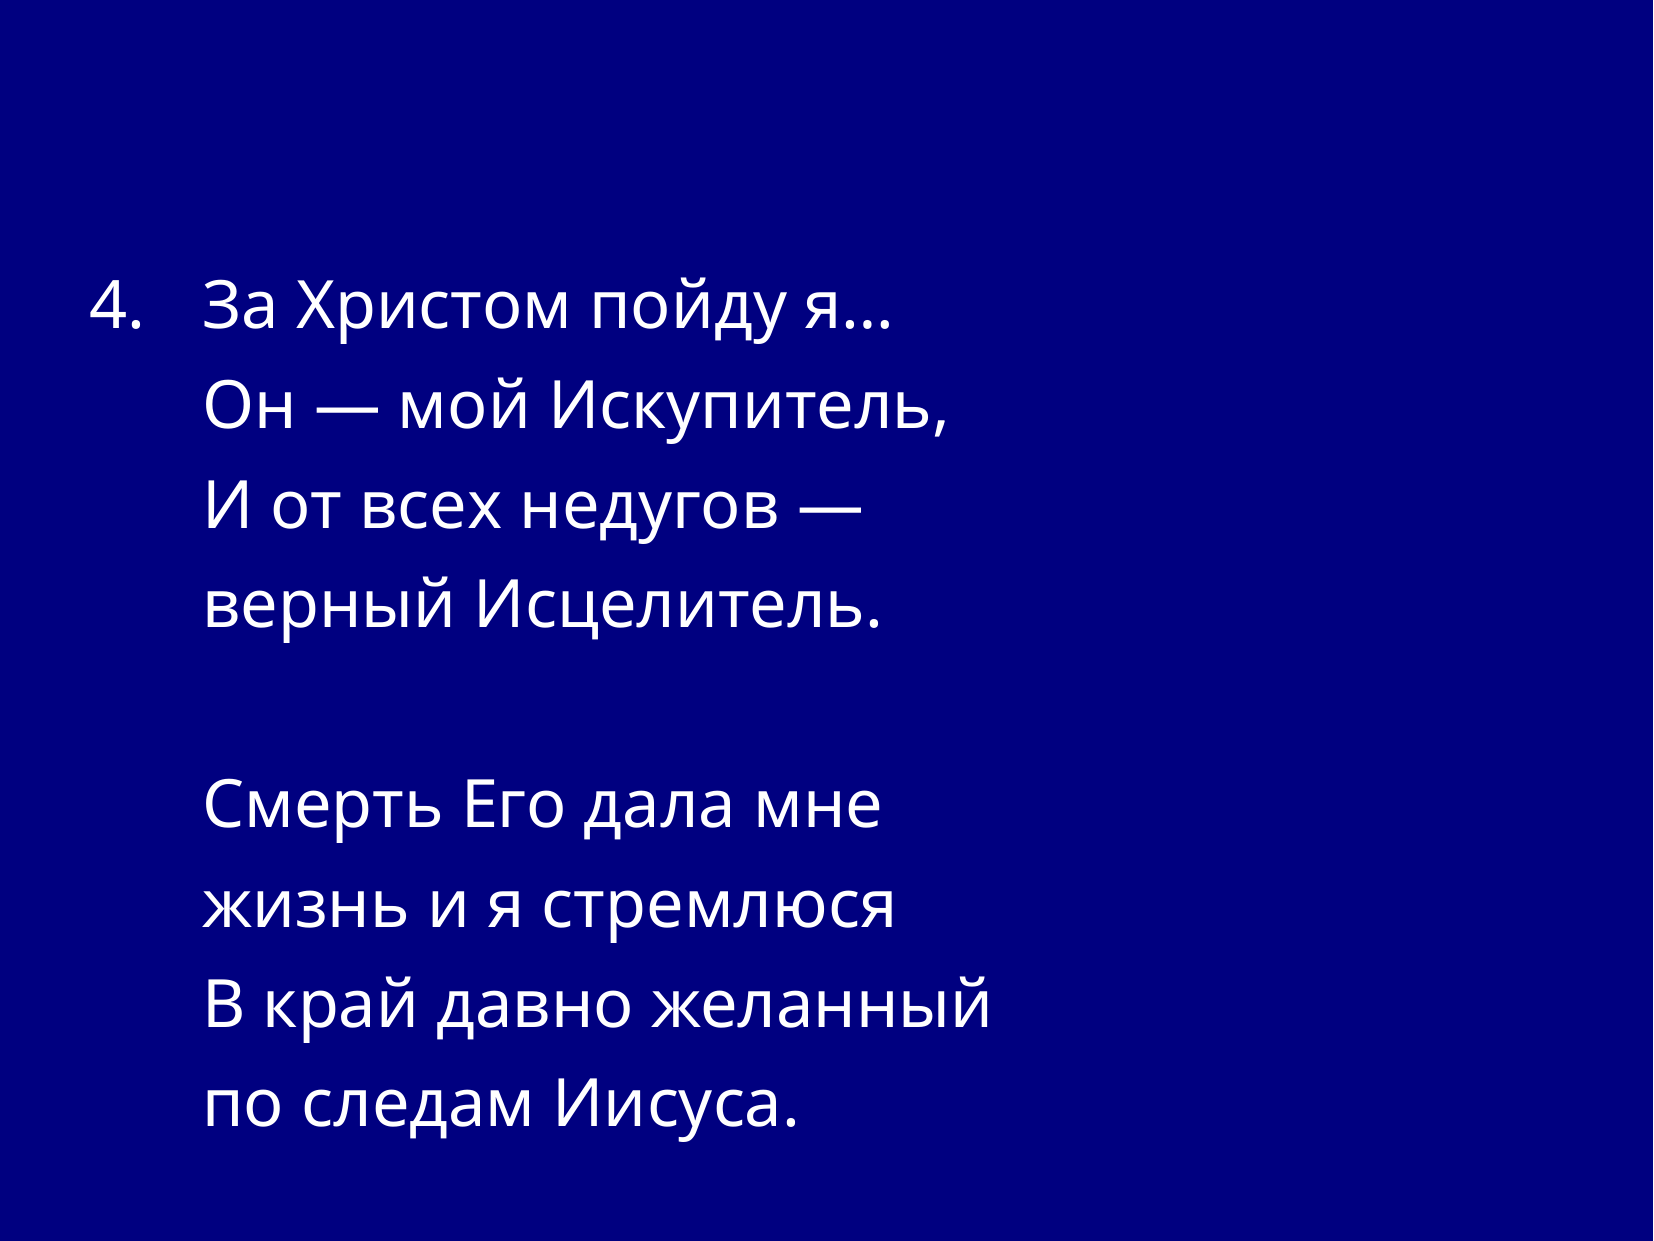

4.	За Христом пойду я…
	Он — мой Искупитель,
	И от всех недугов —
	верный Исцелитель.
	Смерть Его дала мне
	жизнь и я стремлюся
	В край давно желанный
	по следам Иисуса.